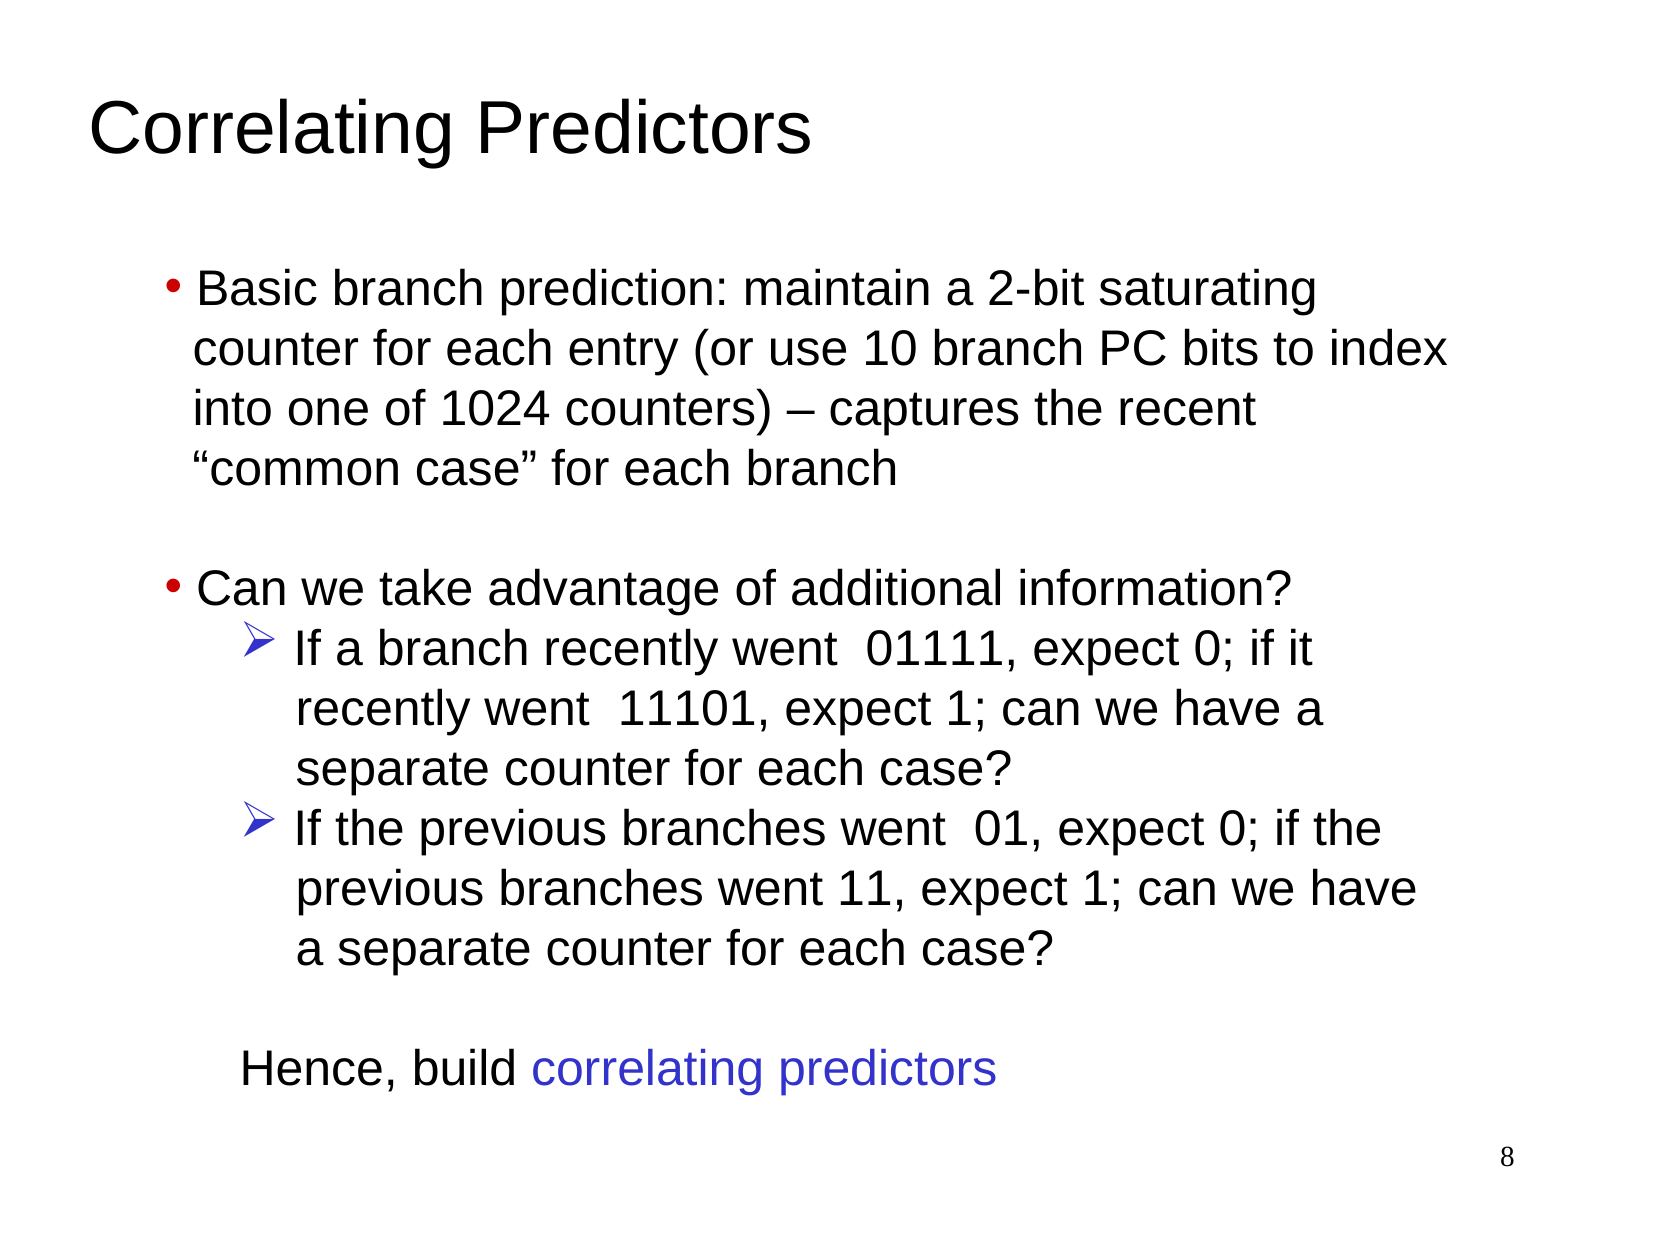

Correlating Predictors
 Basic branch prediction: maintain a 2-bit saturating
 counter for each entry (or use 10 branch PC bits to index
 into one of 1024 counters) – captures the recent
 “common case” for each branch
 Can we take advantage of additional information?
 If a branch recently went 01111, expect 0; if it
 recently went 11101, expect 1; can we have a
 separate counter for each case?
 If the previous branches went 01, expect 0; if the
 previous branches went 11, expect 1; can we have
 a separate counter for each case?
Hence, build correlating predictors